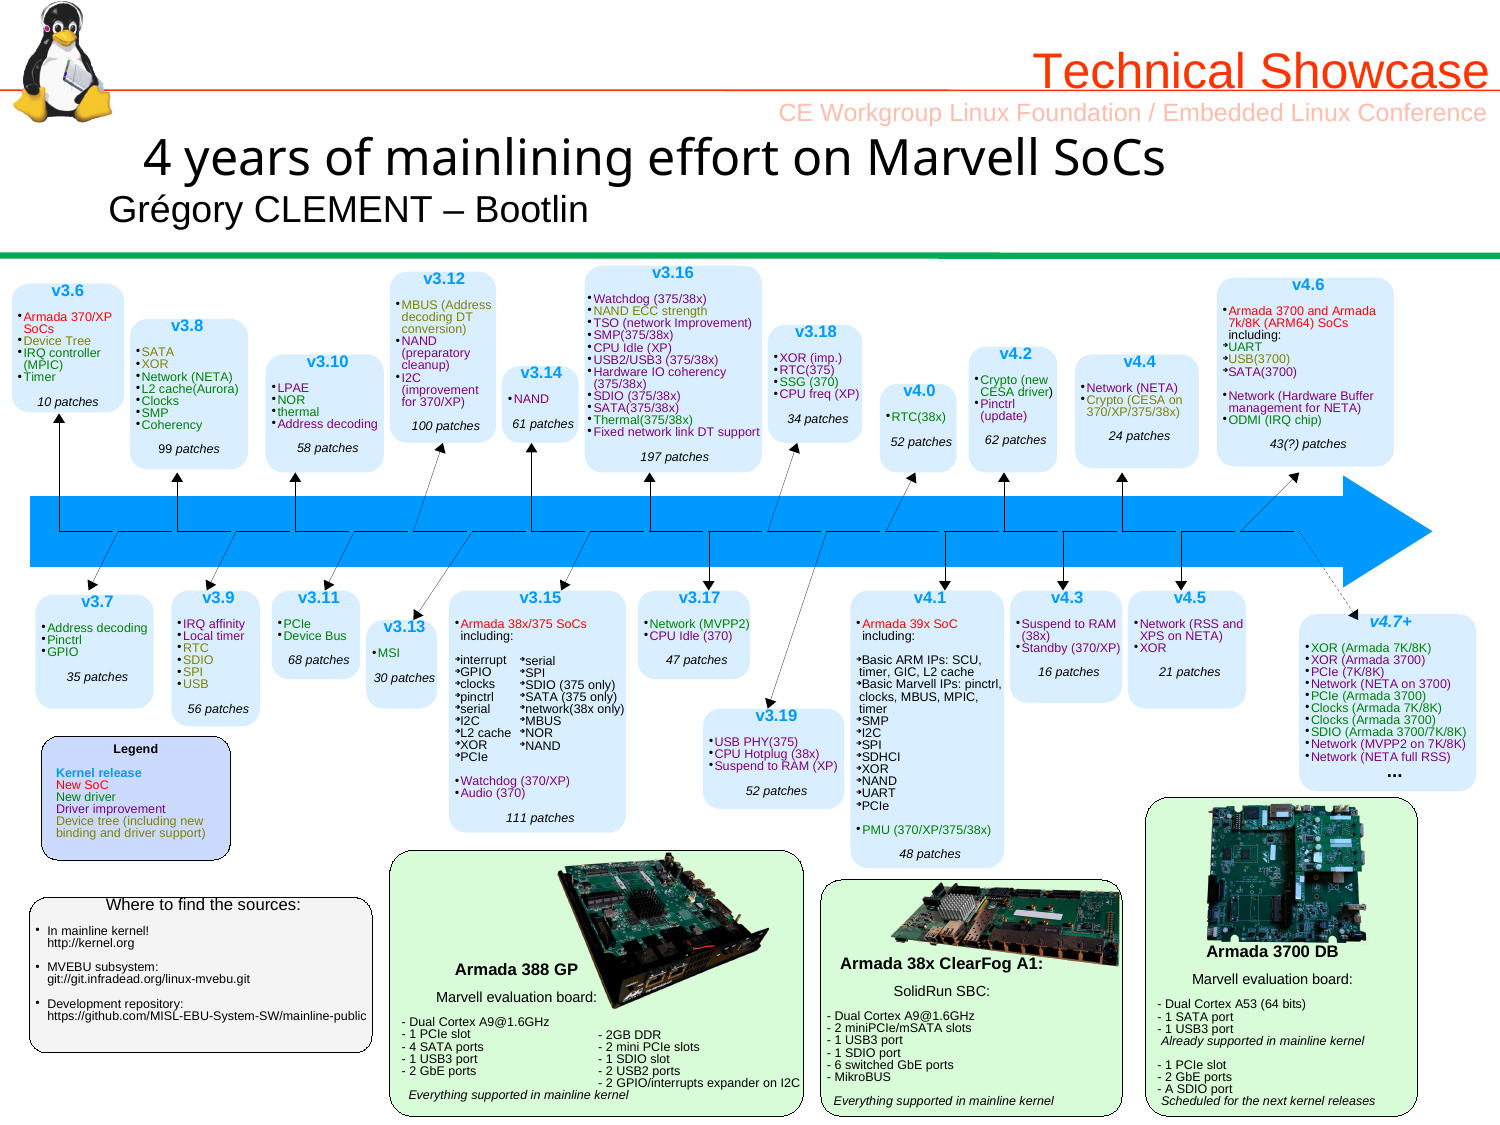

4 years of mainlining effort on Marvell SoCs
Grégory CLEMENT – Bootlin
v3.16
Watchdog (375/38x)
NAND ECC strength
TSO (network Improvement)
SMP(375/38x)
CPU Idle (XP)
USB2/USB3 (375/38x)
Hardware IO coherency (375/38x)
SDIO (375/38x)
SATA(375/38x)
Thermal(375/38x)
Fixed network link DT support
197 patches
v3.12
MBUS (Address decoding DT conversion)
NAND (preparatory cleanup)
I2C (improvement for 370/XP)
100 patches
v4.6
Armada 3700 and Armada 7k/8K (ARM64) SoCs including:
UART
USB(3700)
SATA(3700)
Network (Hardware Buffer management for NETA)
ODMI (IRQ chip)
43(?) patches
v3.6
Armada 370/XP SoCs
Device Tree
IRQ controller (MPIC)
Timer
10 patches
v3.8
SATA
XOR
Network (NETA)
L2 cache(Aurora)
Clocks
SMP
Coherency
99 patches
v3.18
XOR (imp.)
RTC(375)
SSG (370)
CPU freq (XP)
34 patches
v4.2
Crypto (new CESA driver)
Pinctrl (update)
62 patches
v3.10
LPAE
NOR
thermal
Address decoding
58 patches
v4.4
Network (NETA)
Crypto (CESA on 370/XP/375/38x)
24 patches
v3.14
NAND
61 patches
v4.0
RTC(38x)
52 patches
v3.9
IRQ affinity
Local timer
RTC
SDIO
SPI
USB
56 patches
v3.11
PCIe
Device Bus
68 patches
v3.15
Armada 38x/375 SoCs including:
interrupt
GPIO
clocks
pinctrl
serial
I2C
L2 cache
XOR
PCIe
Watchdog (370/XP)
Audio (370)
111 patches
v3.17
Network (MVPP2)
CPU Idle (370)
47 patches
v4.1
Armada 39x SoC including:
Basic ARM IPs: SCU, timer, GIC, L2 cache
Basic Marvell IPs: pinctrl, clocks, MBUS, MPIC, timer
SMP
I2C
SPI
SDHCI
XOR
NAND
UART
PCIe
PMU (370/XP/375/38x)
48 patches
v4.3
Suspend to RAM (38x)
Standby (370/XP)
16 patches
v4.5
Network (RSS and XPS on NETA)
XOR
21 patches
v3.7
Address decoding
Pinctrl
GPIO
35 patches
v4.7+
XOR (Armada 7K/8K)
XOR (Armada 3700)
PCIe (7K/8K)
Network (NETA on 3700)
PCIe (Armada 3700)
Clocks (Armada 7K/8K)
Clocks (Armada 3700)
SDIO (Armada 3700/7K/8K)
Network (MVPP2 on 7K/8K)
Network (NETA full RSS)
...
v3.13
MSI
30 patches
serial
SPI
SDIO (375 only)
SATA (375 only)
network(38x only)
MBUS
NOR
NAND
v3.19
USB PHY(375)
CPU Hotplug (38x)
Suspend to RAM (XP)
52 patches
Legend
Kernel release
New SoC
New driver
Driver improvement
Device tree (including new binding and driver support)
Where to find the sources:
In mainline kernel!
http://kernel.org
MVEBU subsystem:
git://git.infradead.org/linux-mvebu.git
Development repository:
https://github.com/MISL-EBU-System-SW/mainline-public
Armada 3700 DB
Marvell evaluation board:
- Dual Cortex A53 (64 bits)
- 1 SATA port
- 1 USB3 port
 Already supported in mainline kernel
- 1 PCIe slot
- 2 GbE ports
- A SDIO port
 Scheduled for the next kernel releases
Armada 38x ClearFog A1:
SolidRun SBC:
- Dual Cortex A9@1.6GHz
- 2 miniPCIe/mSATA slots
- 1 USB3 port
- 1 SDIO port
- 6 switched GbE ports
- MikroBUS
 Everything supported in mainline kernel
Armada 388 GP
Marvell evaluation board:
- Dual Cortex A9@1.6GHz
- 1 PCIe slot
- 4 SATA ports
- 1 USB3 port
- 2 GbE ports
 Everything supported in mainline kernel
- 2GB DDR
- 2 mini PCIe slots
- 1 SDIO slot
- 2 USB2 ports
- 2 GPIO/interrupts expander on I2C